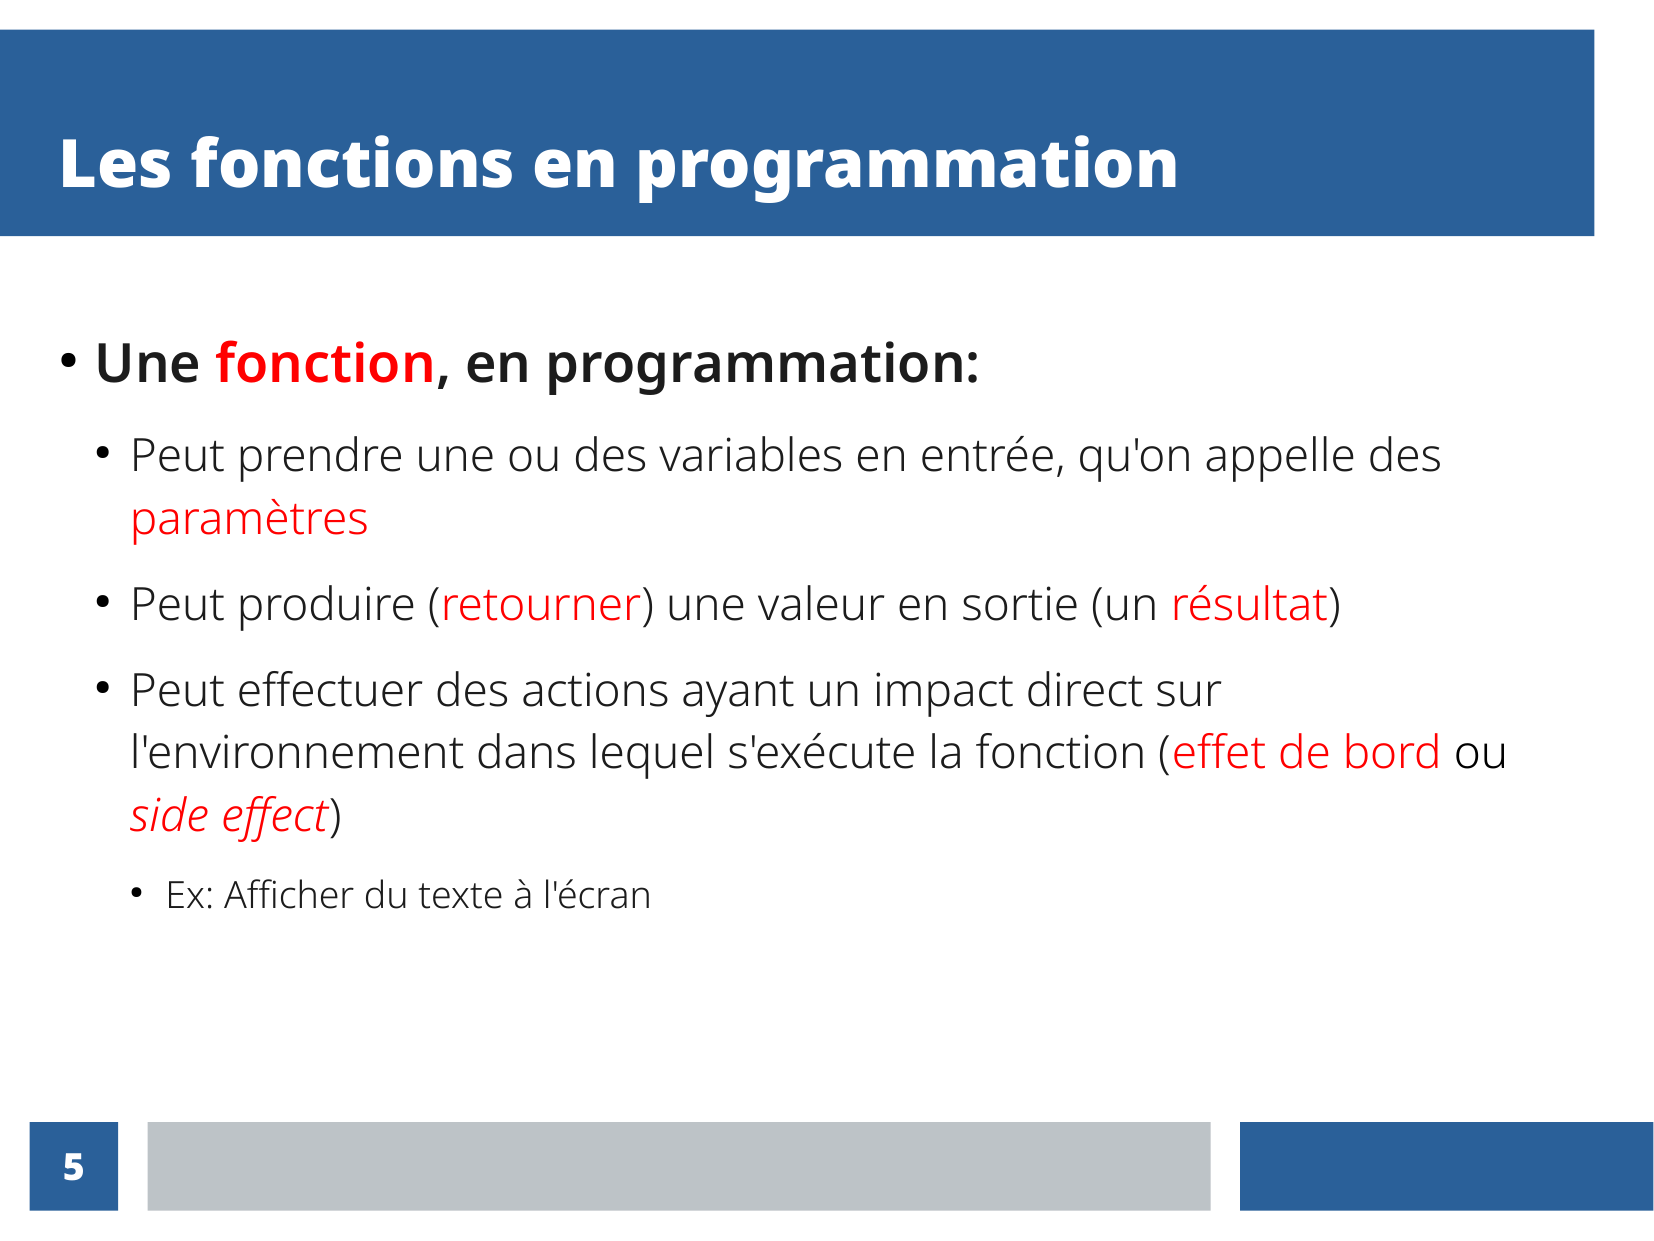

# Les fonctions en programmation
Une fonction, en programmation:
Peut prendre une ou des variables en entrée, qu'on appelle des paramètres
Peut produire (retourner) une valeur en sortie (un résultat)
Peut effectuer des actions ayant un impact direct sur l'environnement dans lequel s'exécute la fonction (effet de bord ou side effect)
Ex: Afficher du texte à l'écran
5